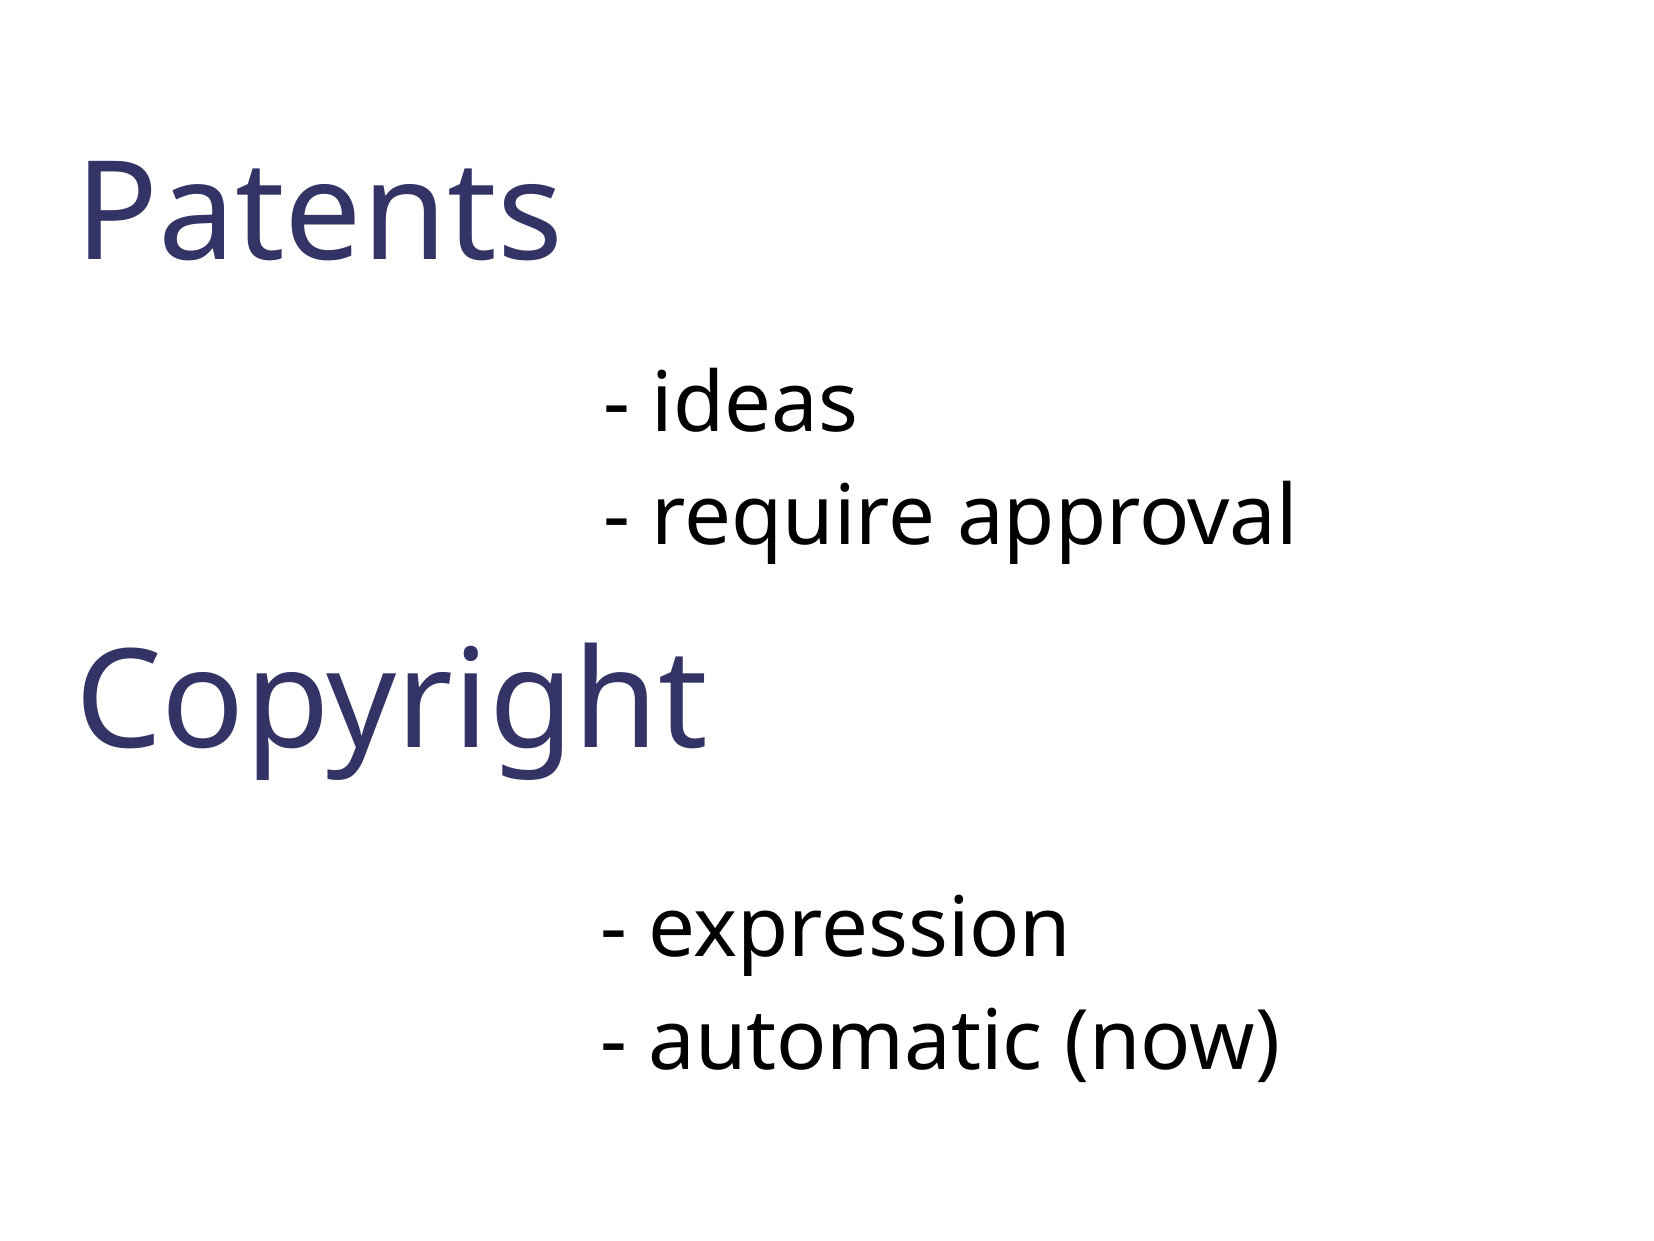

# Patents
- ideas
- require approval
Copyright
- expression
- automatic (now)